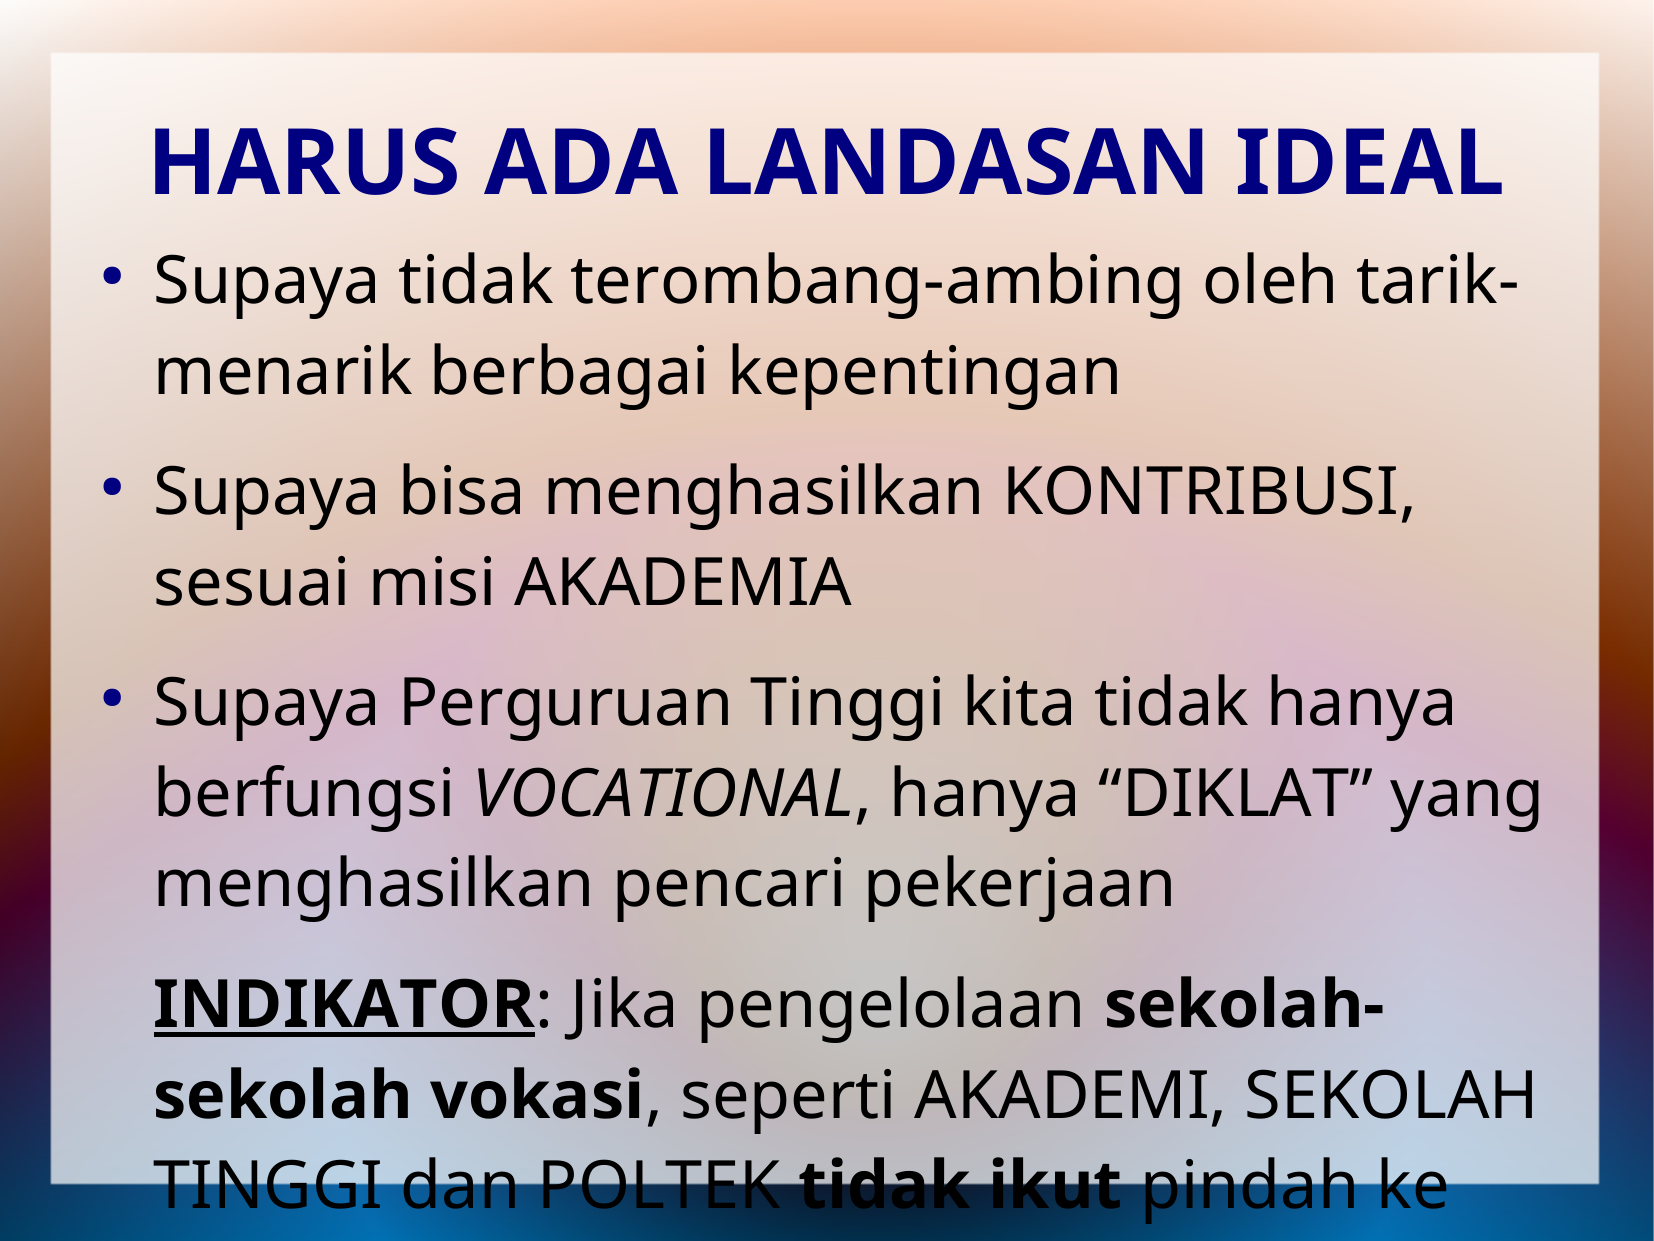

# HARUS ADA LANDASAN IDEAL
Supaya tidak terombang-ambing oleh tarik-menarik berbagai kepentingan
Supaya bisa menghasilkan KONTRIBUSI, sesuai misi AKADEMIA
Supaya Perguruan Tinggi kita tidak hanya berfungsi VOCATIONAL, hanya “DIKLAT” yang menghasilkan pencari pekerjaan
INDIKATOR: Jika pengelolaan sekolah-sekolah vokasi, seperti AKADEMI, SEKOLAH TINGGI dan POLTEK tidak ikut pindah ke RISTEK, ..................... maka sudah BENAR.